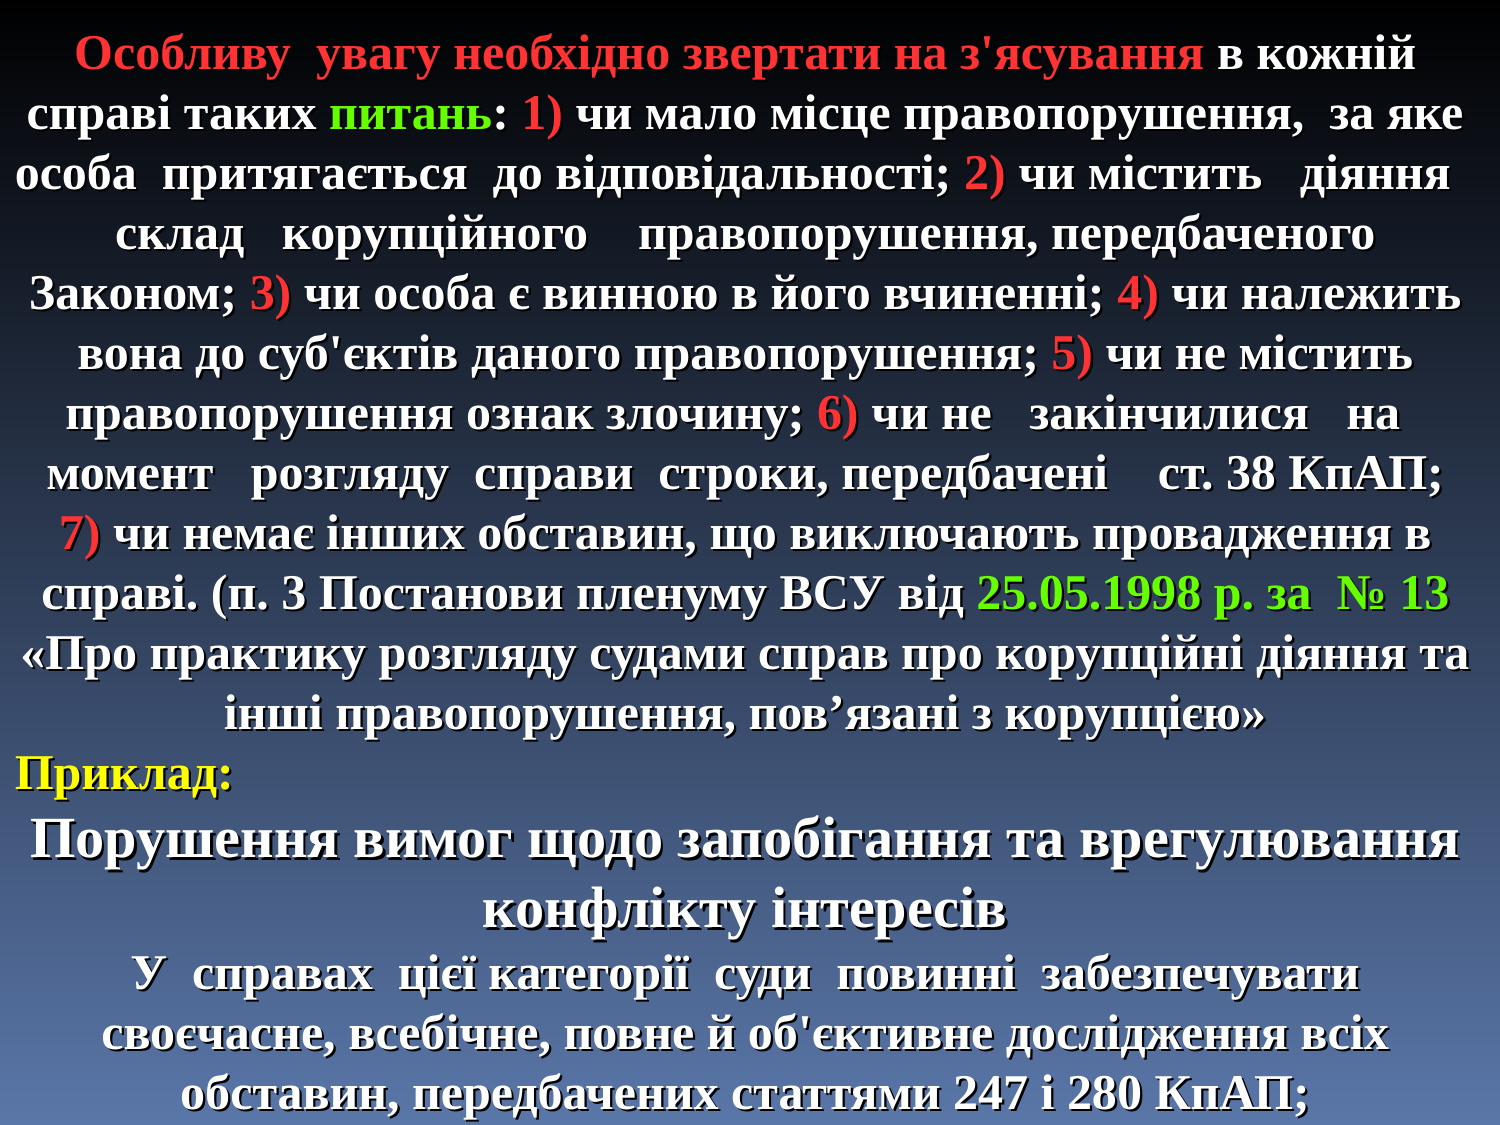

Особливу  увагу необхідно звертати на з'ясування в кожній справі таких питань: 1) чи мало місце правопорушення,  за яке особа  притягається  до відповідальності; 2) чи містить   діяння   склад   корупційного    правопорушення, передбаченого Законом; 3) чи особа є винною в його вчиненні; 4) чи належить вона до суб'єктів даного правопорушення; 5) чи не містить правопорушення ознак злочину; 6) чи не   закінчилися   на   момент   розгляду  справи  строки, передбачені    ст. 38 КпАП; 7) чи немає інших обставин, що виключають провадження в справі. (п. 3 Постанови пленуму ВСУ від 25.05.1998 р. за  № 13 «Про практику розгляду судами справ про корупційні діяння та інші правопорушення, пов’язані з корупцією»
Приклад:
Порушення вимог щодо запобігання та врегулювання конфлікту інтересів
У  справах  цієї категорії  суди  повинні  забезпечувати своєчасне, всебічне, повне й об'єктивне дослідження всіх обставин, передбачених статтями 247 і 280 КпАП;